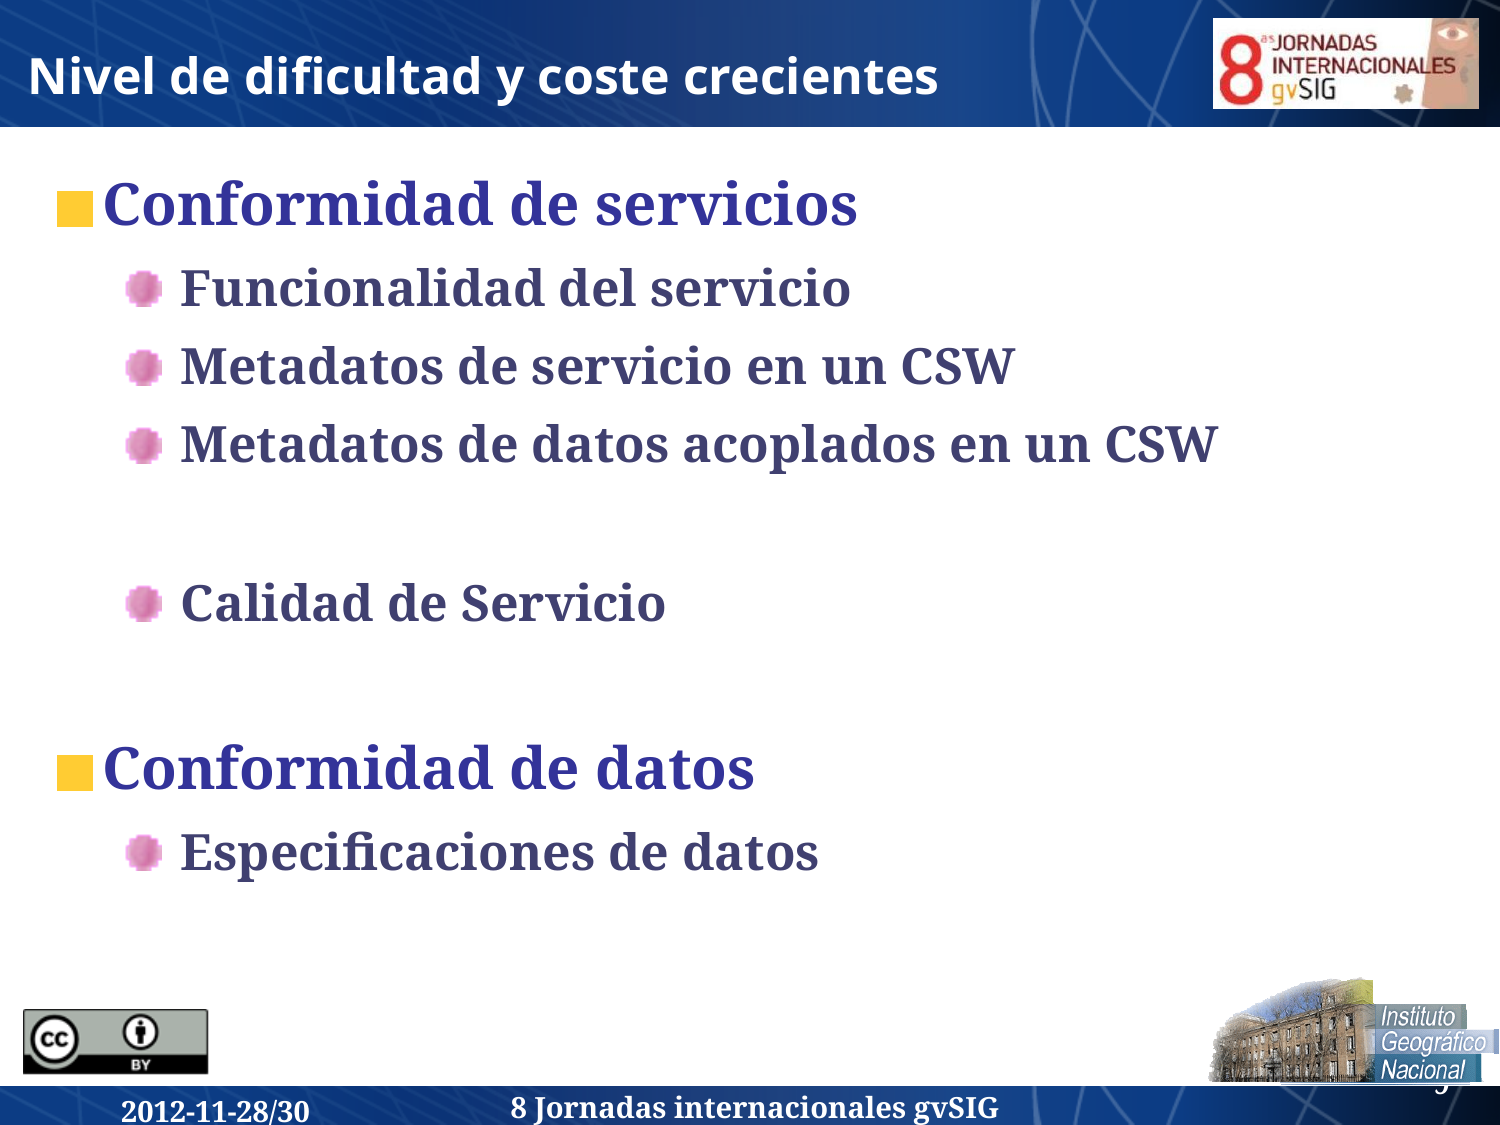

# Nivel de dificultad y coste crecientes
Conformidad de servicios
 Funcionalidad del servicio
 Metadatos de servicio en un CSW
 Metadatos de datos acoplados en un CSW
 Calidad de Servicio
Conformidad de datos
 Especificaciones de datos